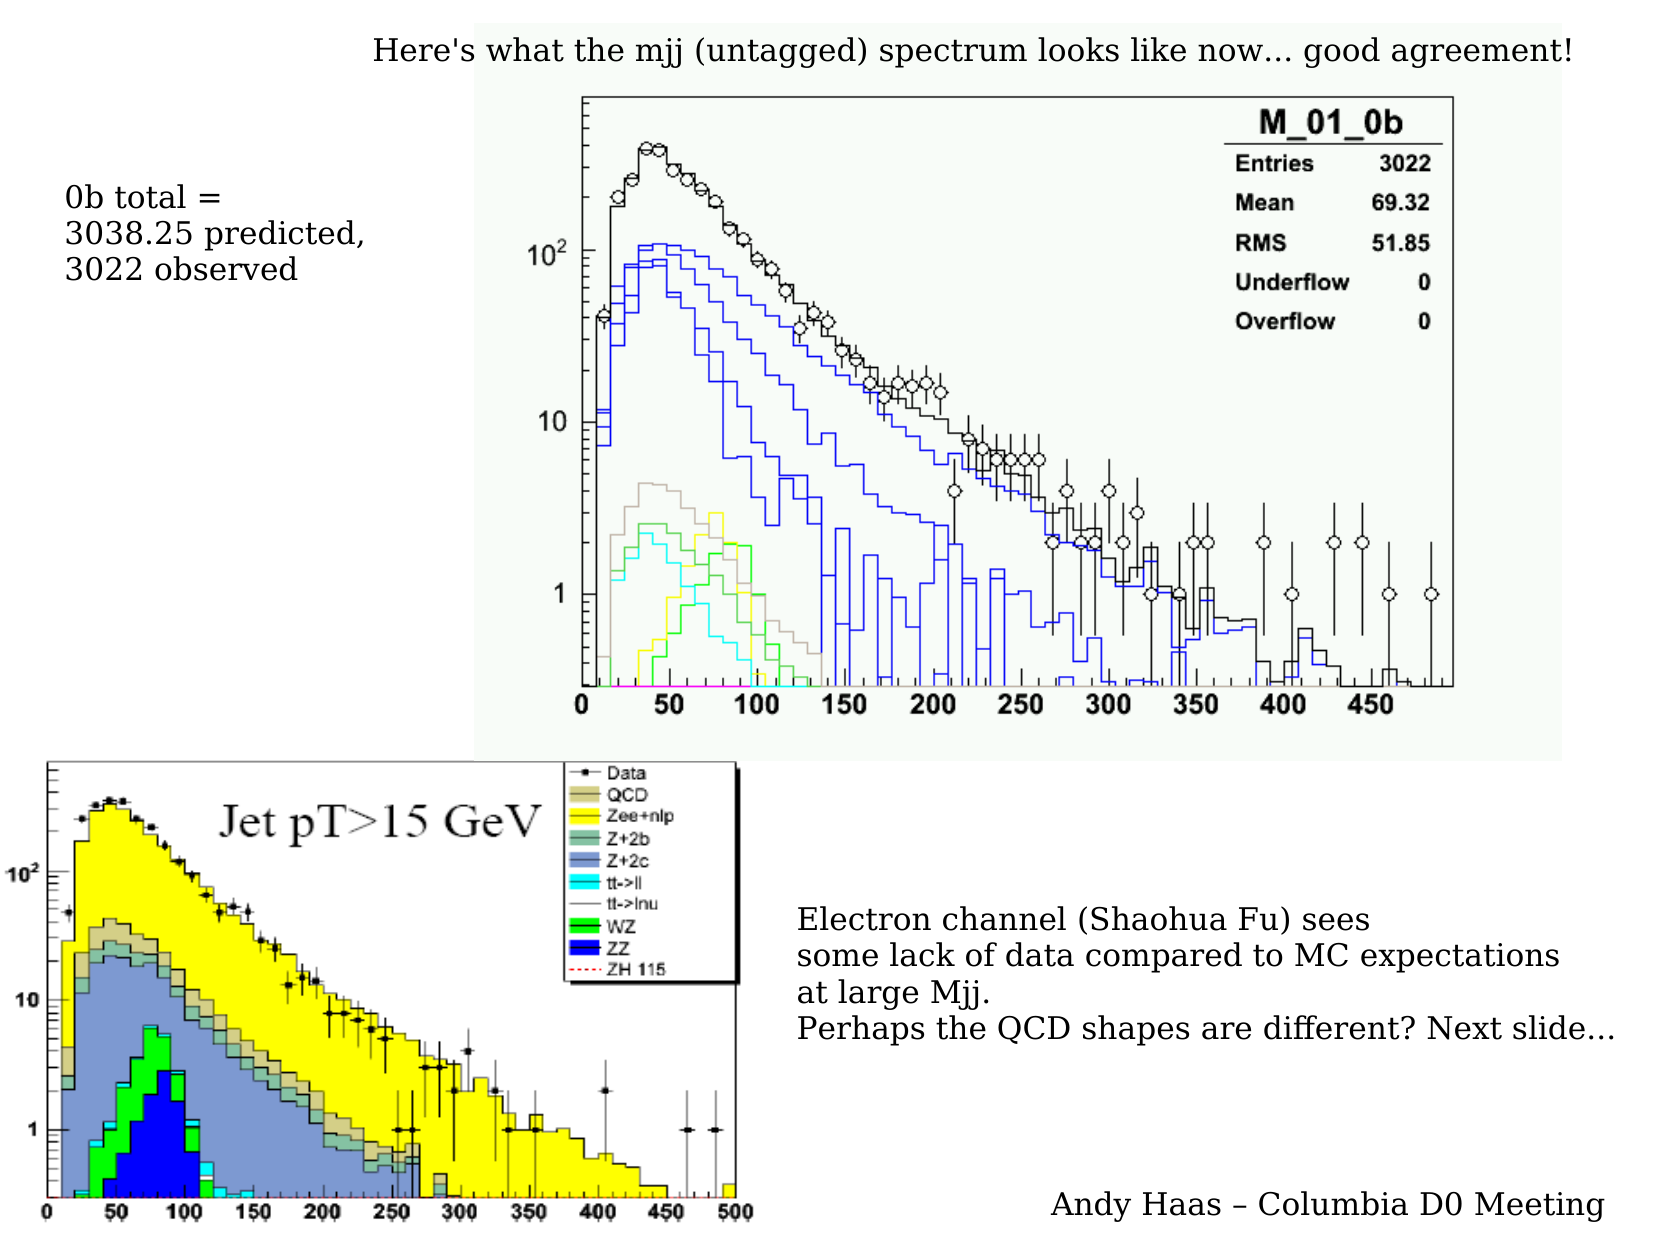

Here's what the mjj (untagged) spectrum looks like now... good agreement!
0b total =
3038.25 predicted,
3022 observed
Electron channel (Shaohua Fu) sees
some lack of data compared to MC expectations
at large Mjj.
Perhaps the QCD shapes are different? Next slide...